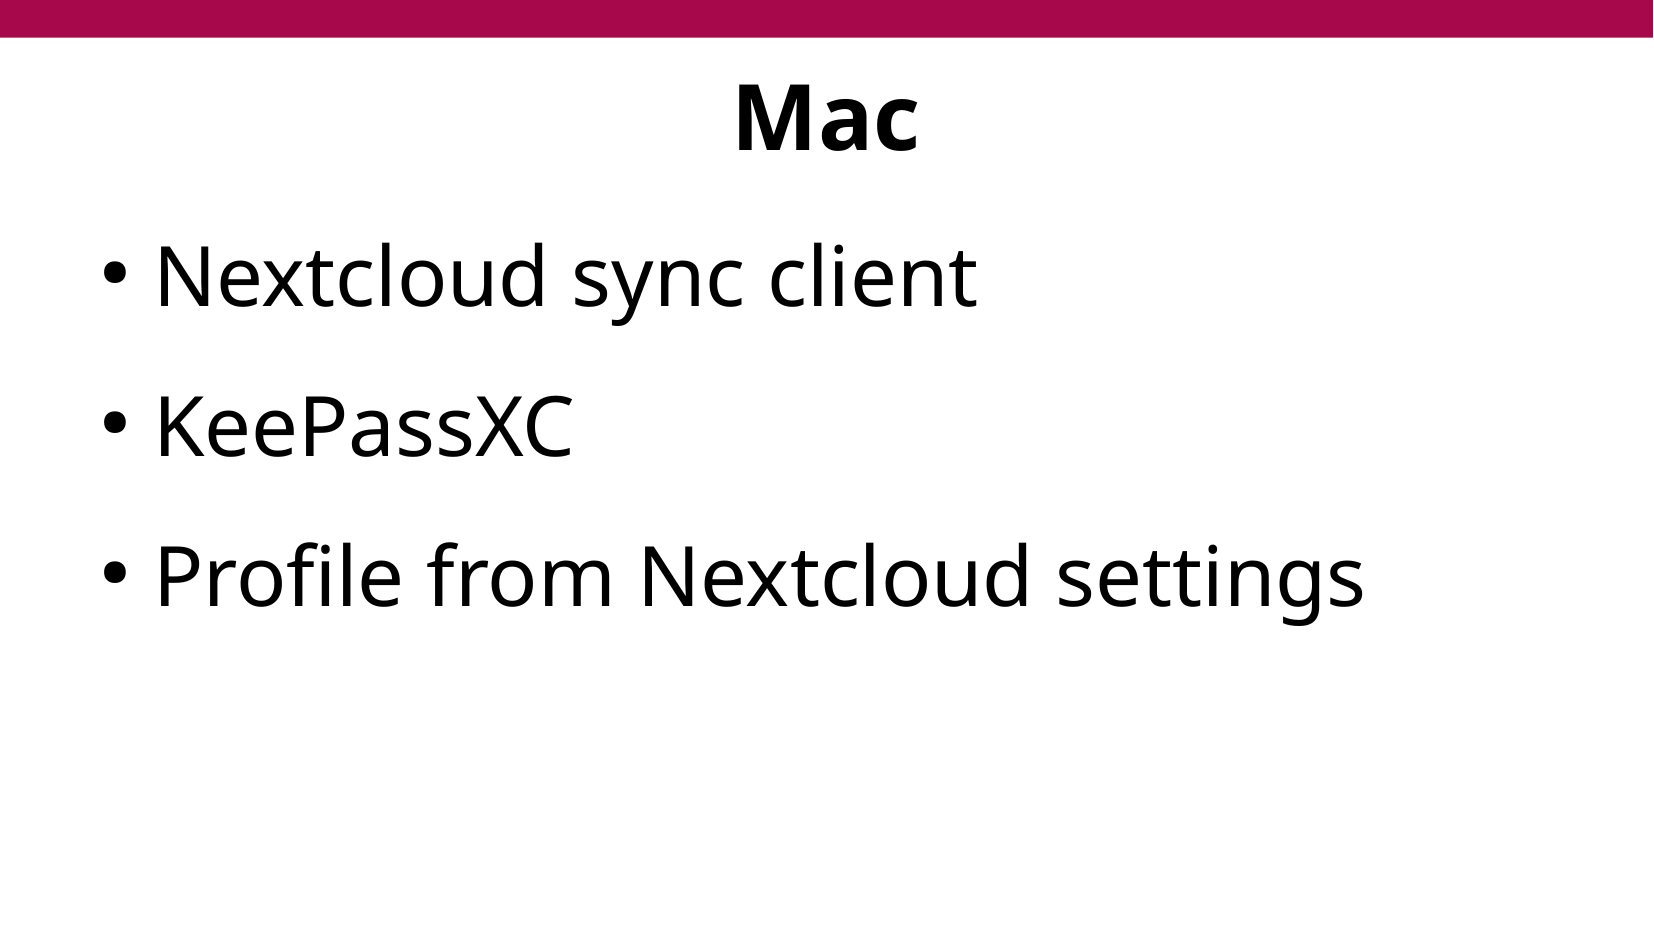

# Mac
Nextcloud sync client
KeePassXC
Profile from Nextcloud settings